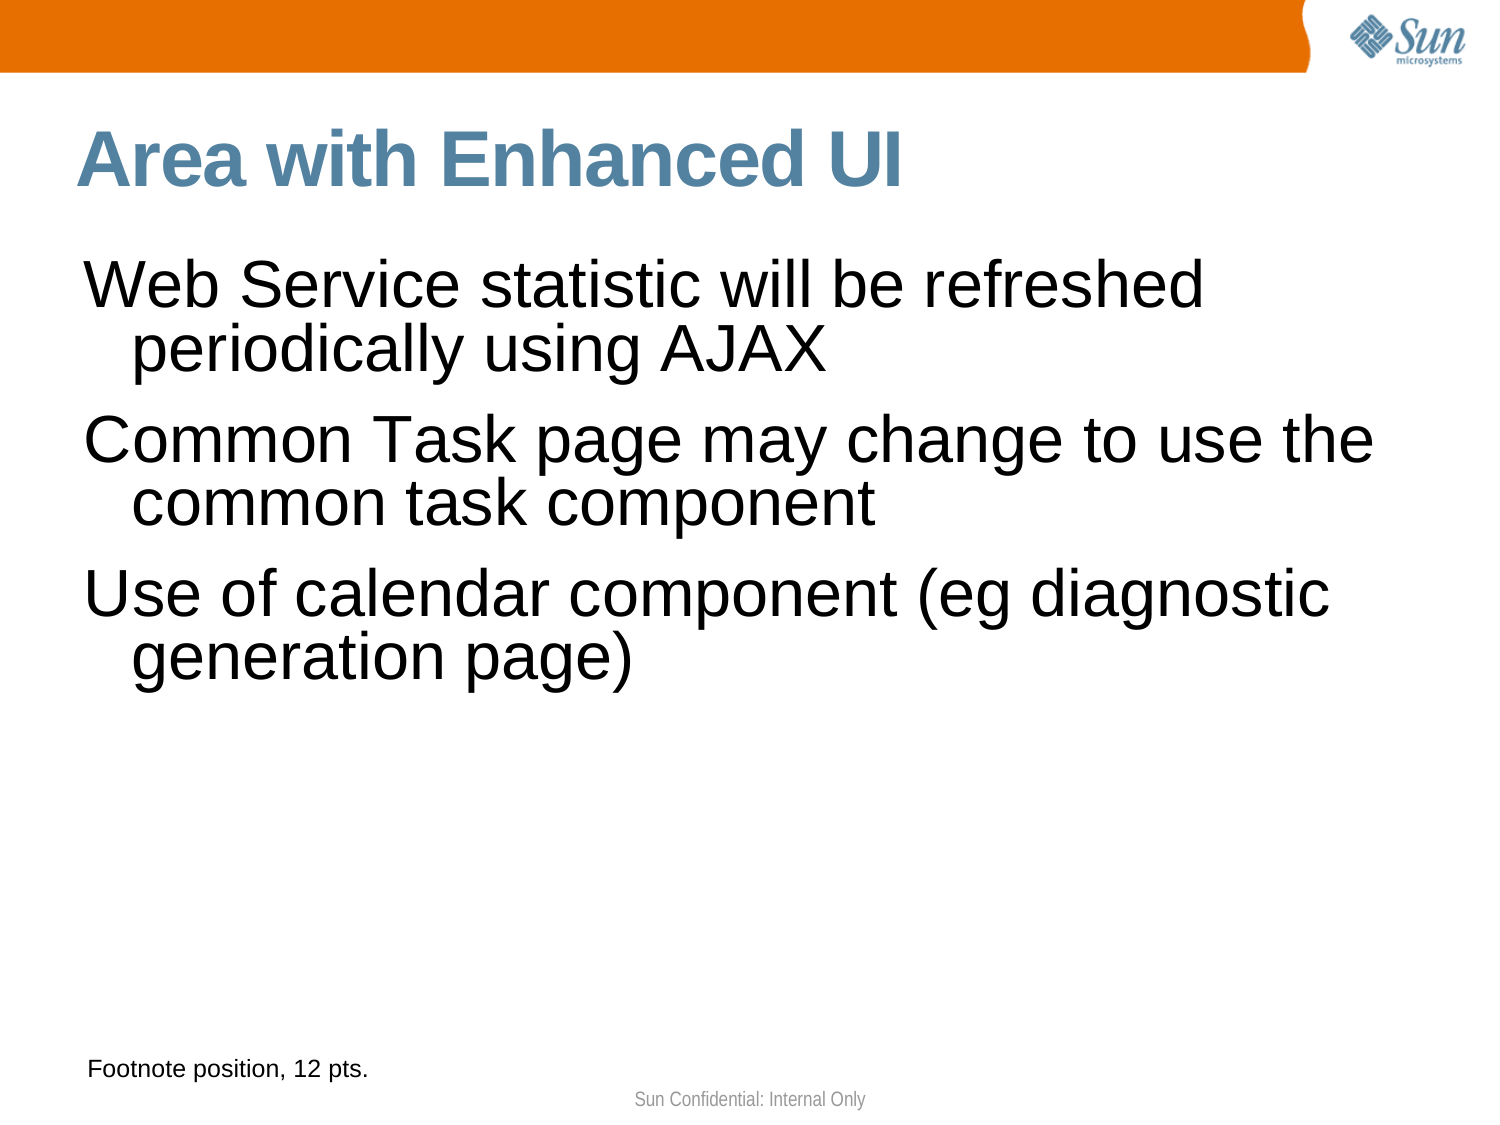

# Area with Enhanced UI
Web Service statistic will be refreshed periodically using AJAX
Common Task page may change to use the common task component
Use of calendar component (eg diagnostic generation page)
Footnote position, 12 pts.